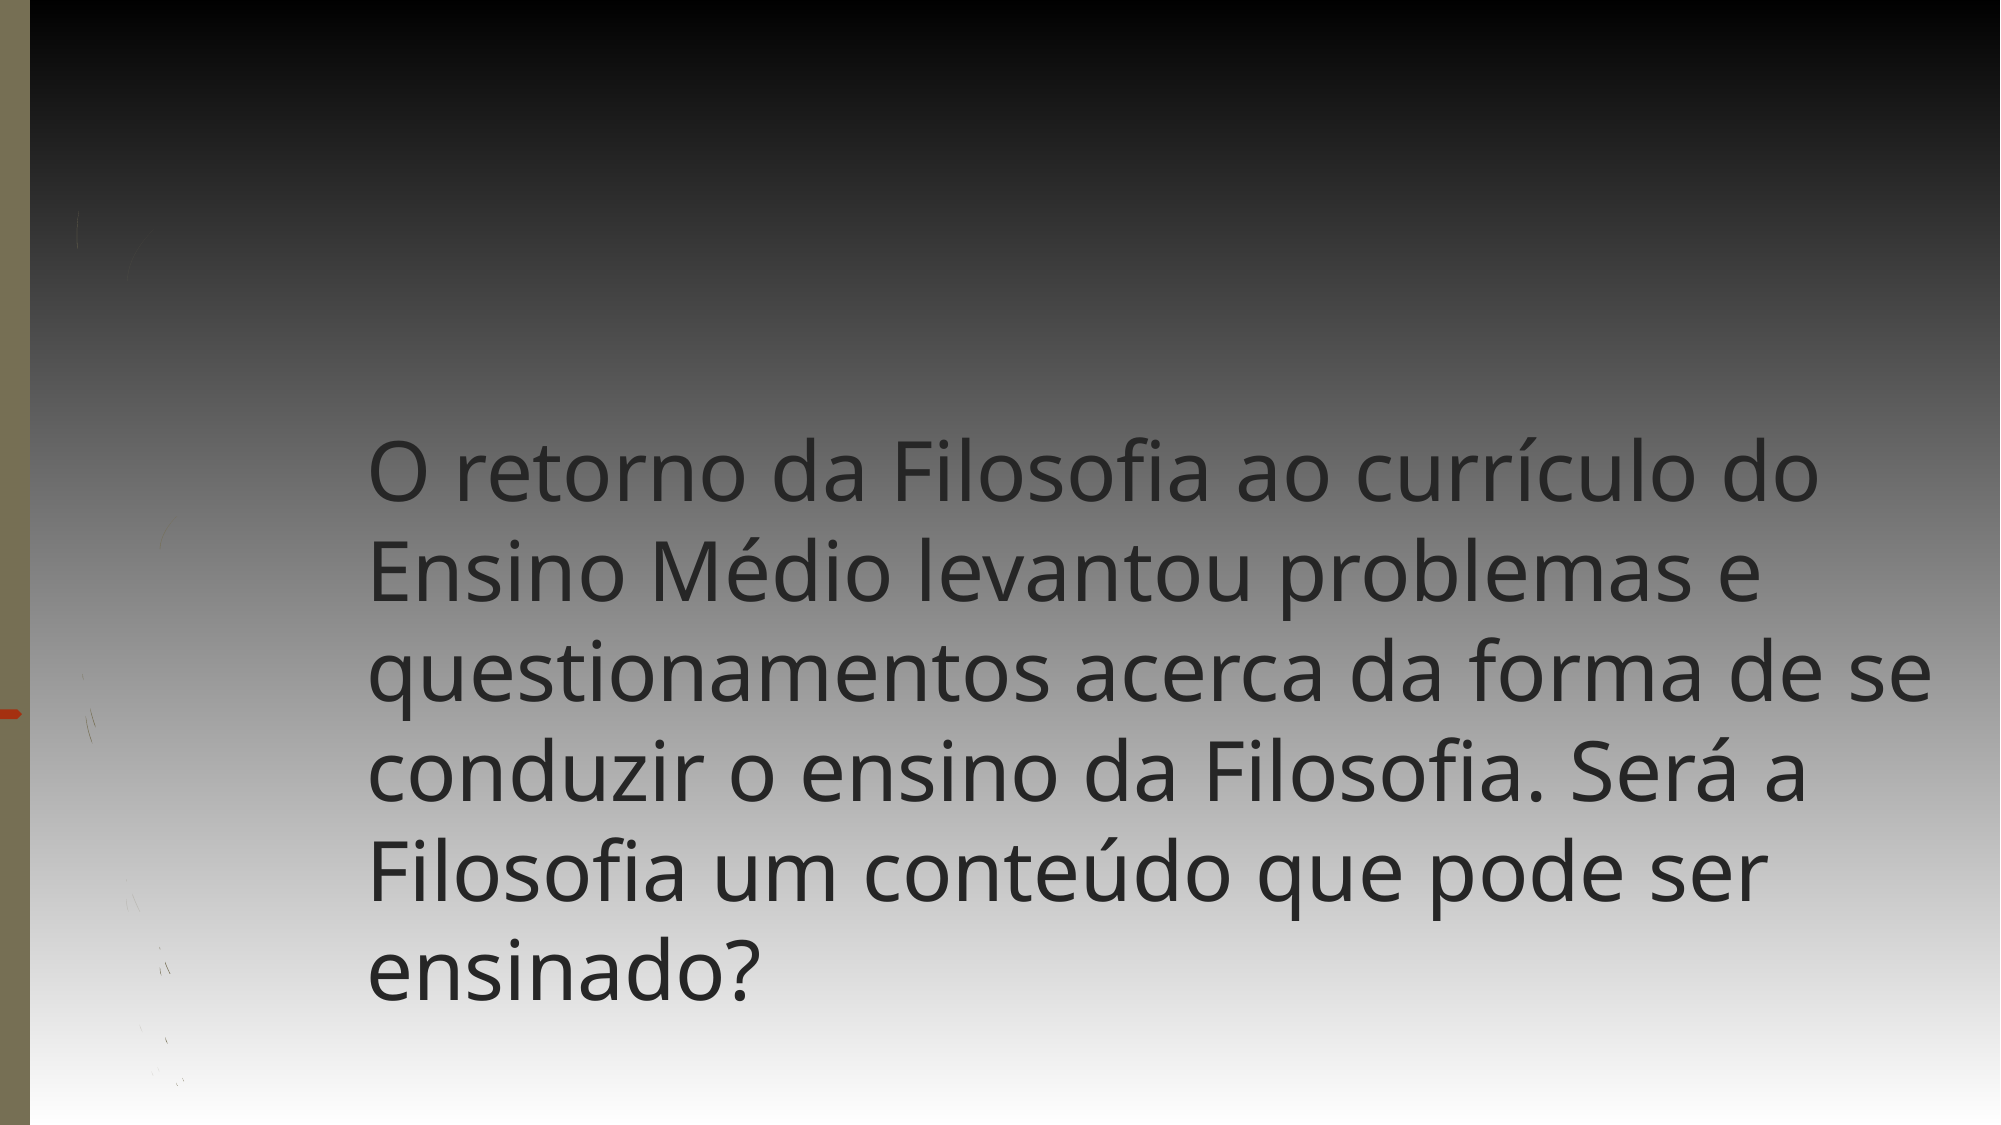

# O retorno da Filosofia ao currículo do Ensino Médio levantou problemas e questionamentos acerca da forma de se conduzir o ensino da Filosofia. Será a Filosofia um conteúdo que pode ser ensinado?